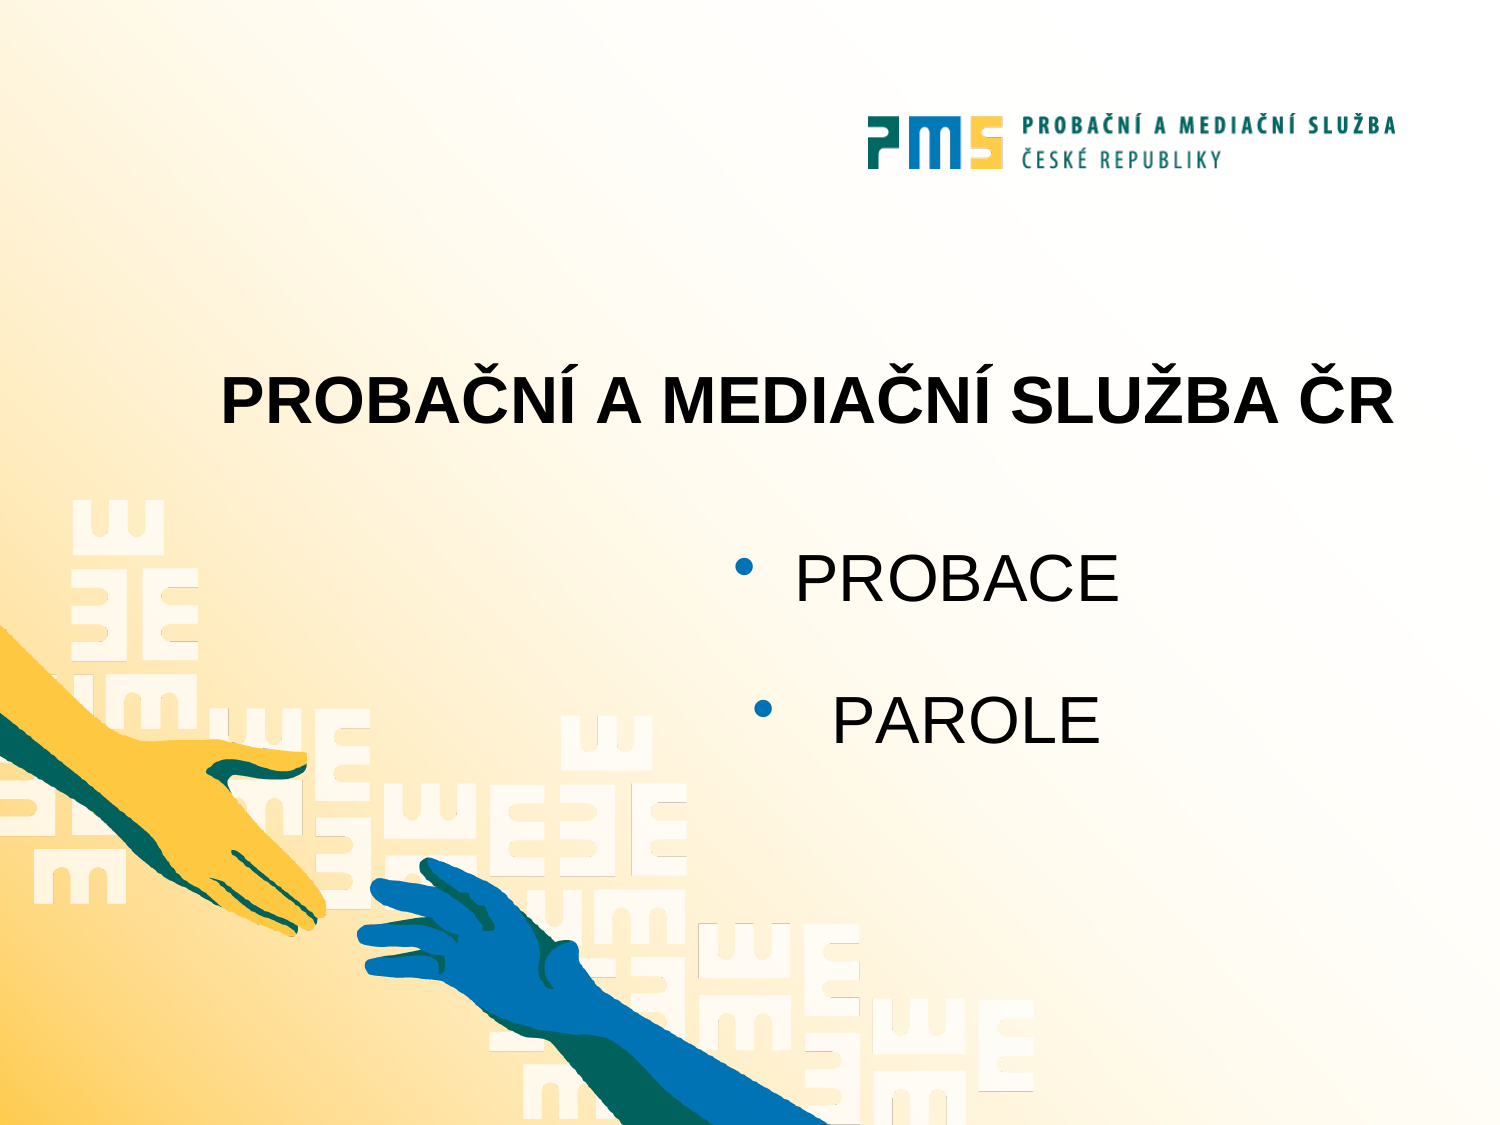

# PROBAČNÍ A MEDIAČNÍ SLUŽBA ČR
 PROBACE
 PAROLE